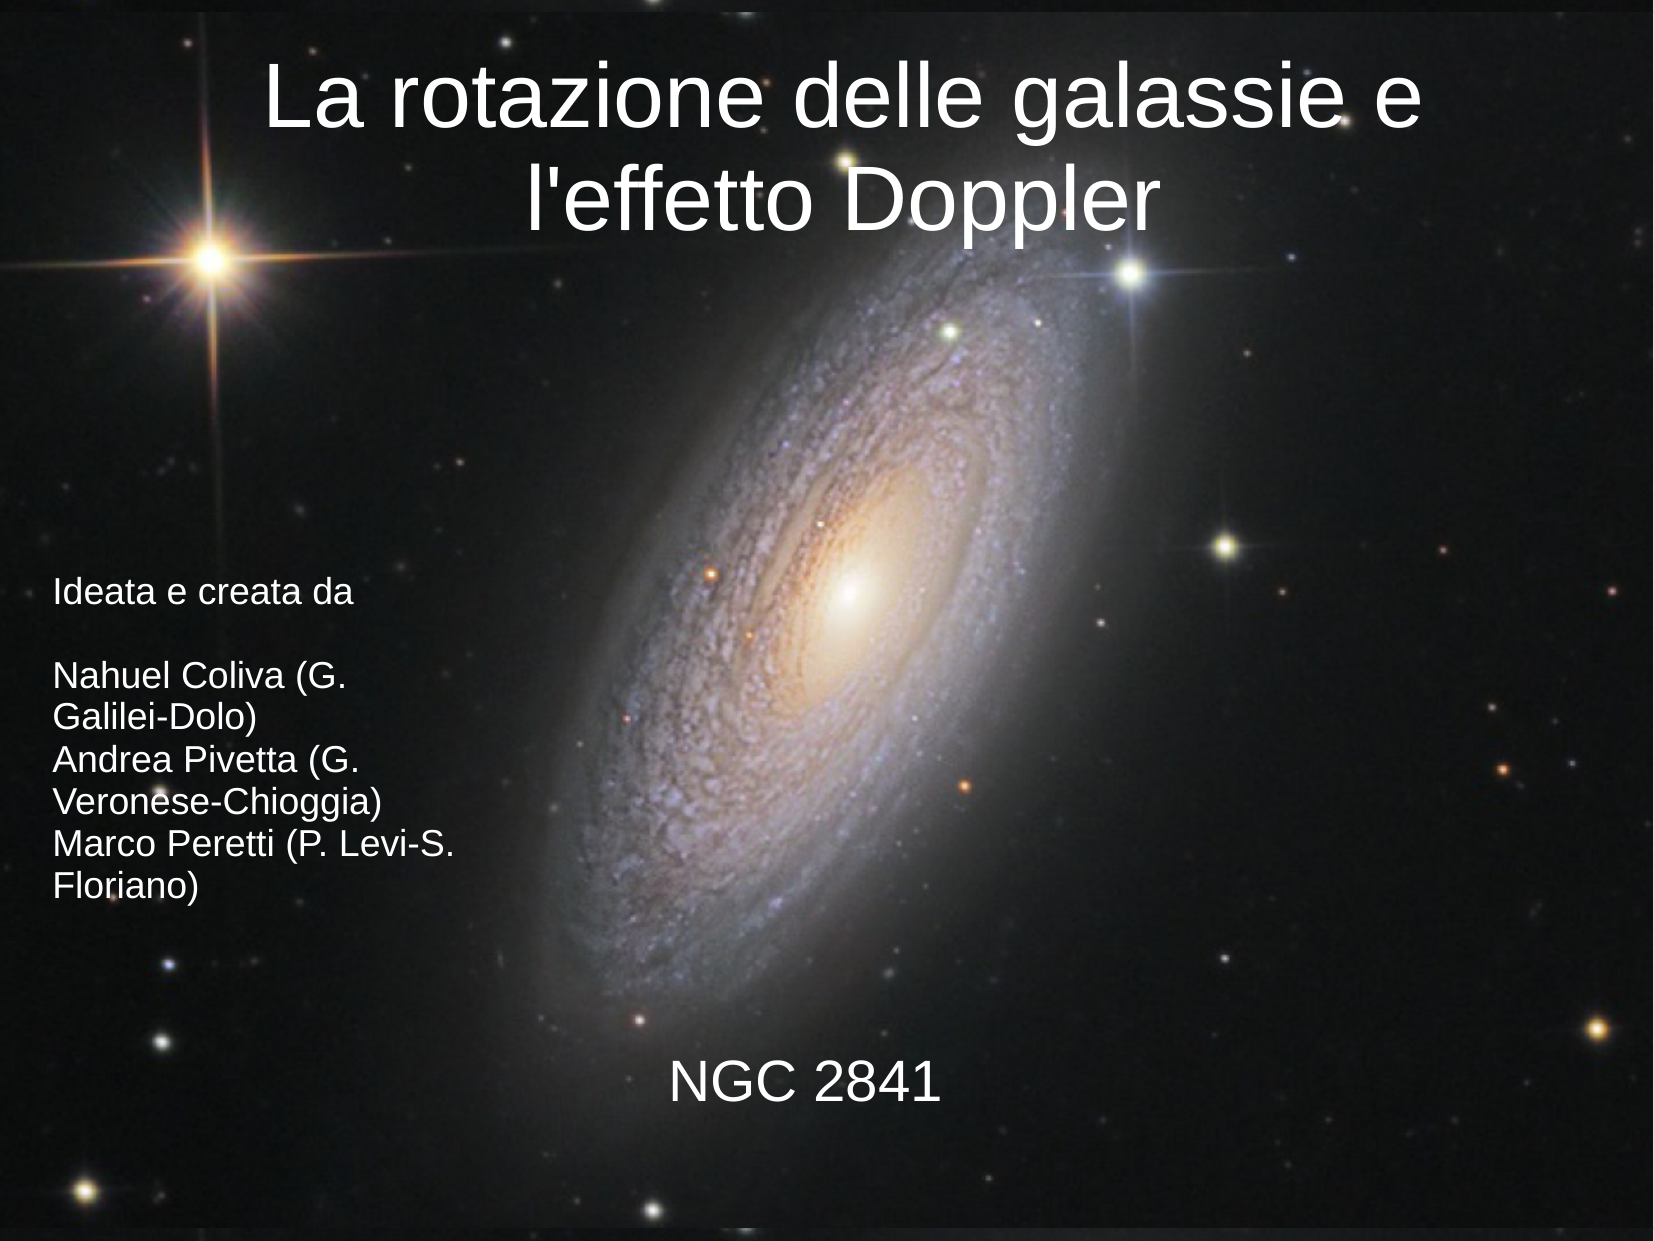

La rotazione delle galassie e l'effetto Doppler
Ideata e creata da
Nahuel Coliva (G. Galilei-Dolo)
Andrea Pivetta (G. Veronese-Chioggia)
Marco Peretti (P. Levi-S. Floriano)
NGC 2841